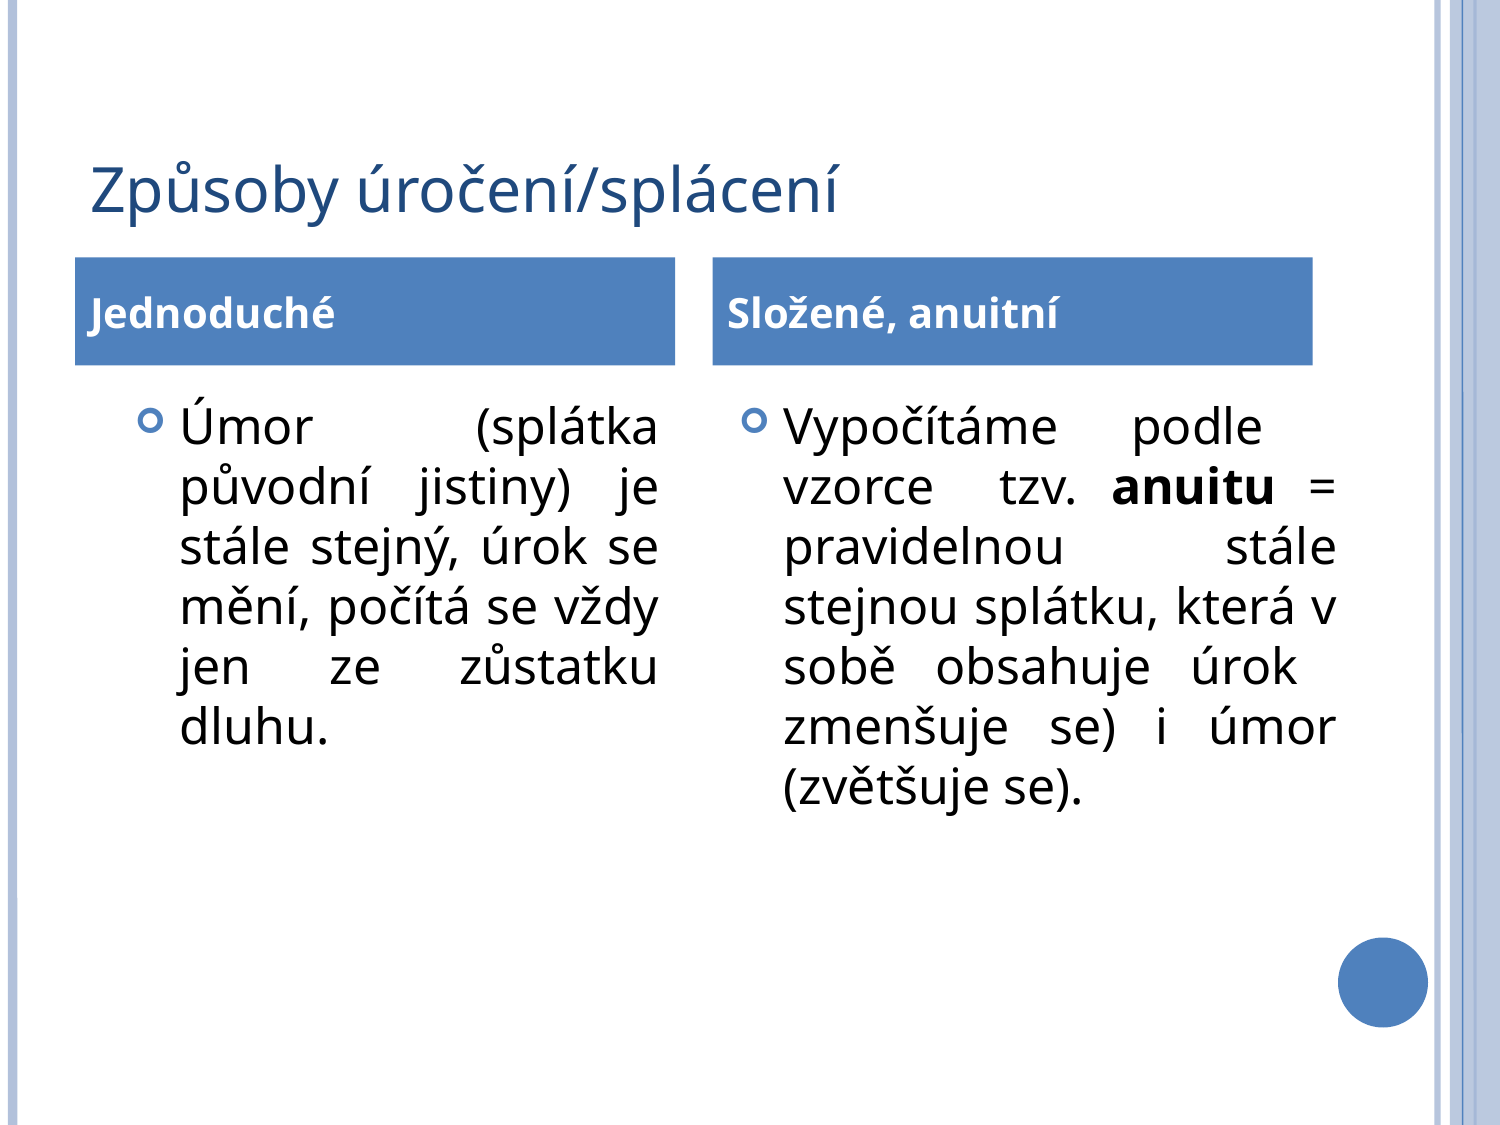

# Způsoby úročení/splácení
Jednoduché
Složené, anuitní
Úmor (splátka původní jistiny) je stále stejný, úrok se mění, počítá se vždy jen ze zůstatku dluhu.
Vypočítáme podle vzorce tzv. anuitu = pravidelnou stále stejnou splátku, která v sobě obsahuje úrok zmenšuje se) i úmor (zvětšuje se).